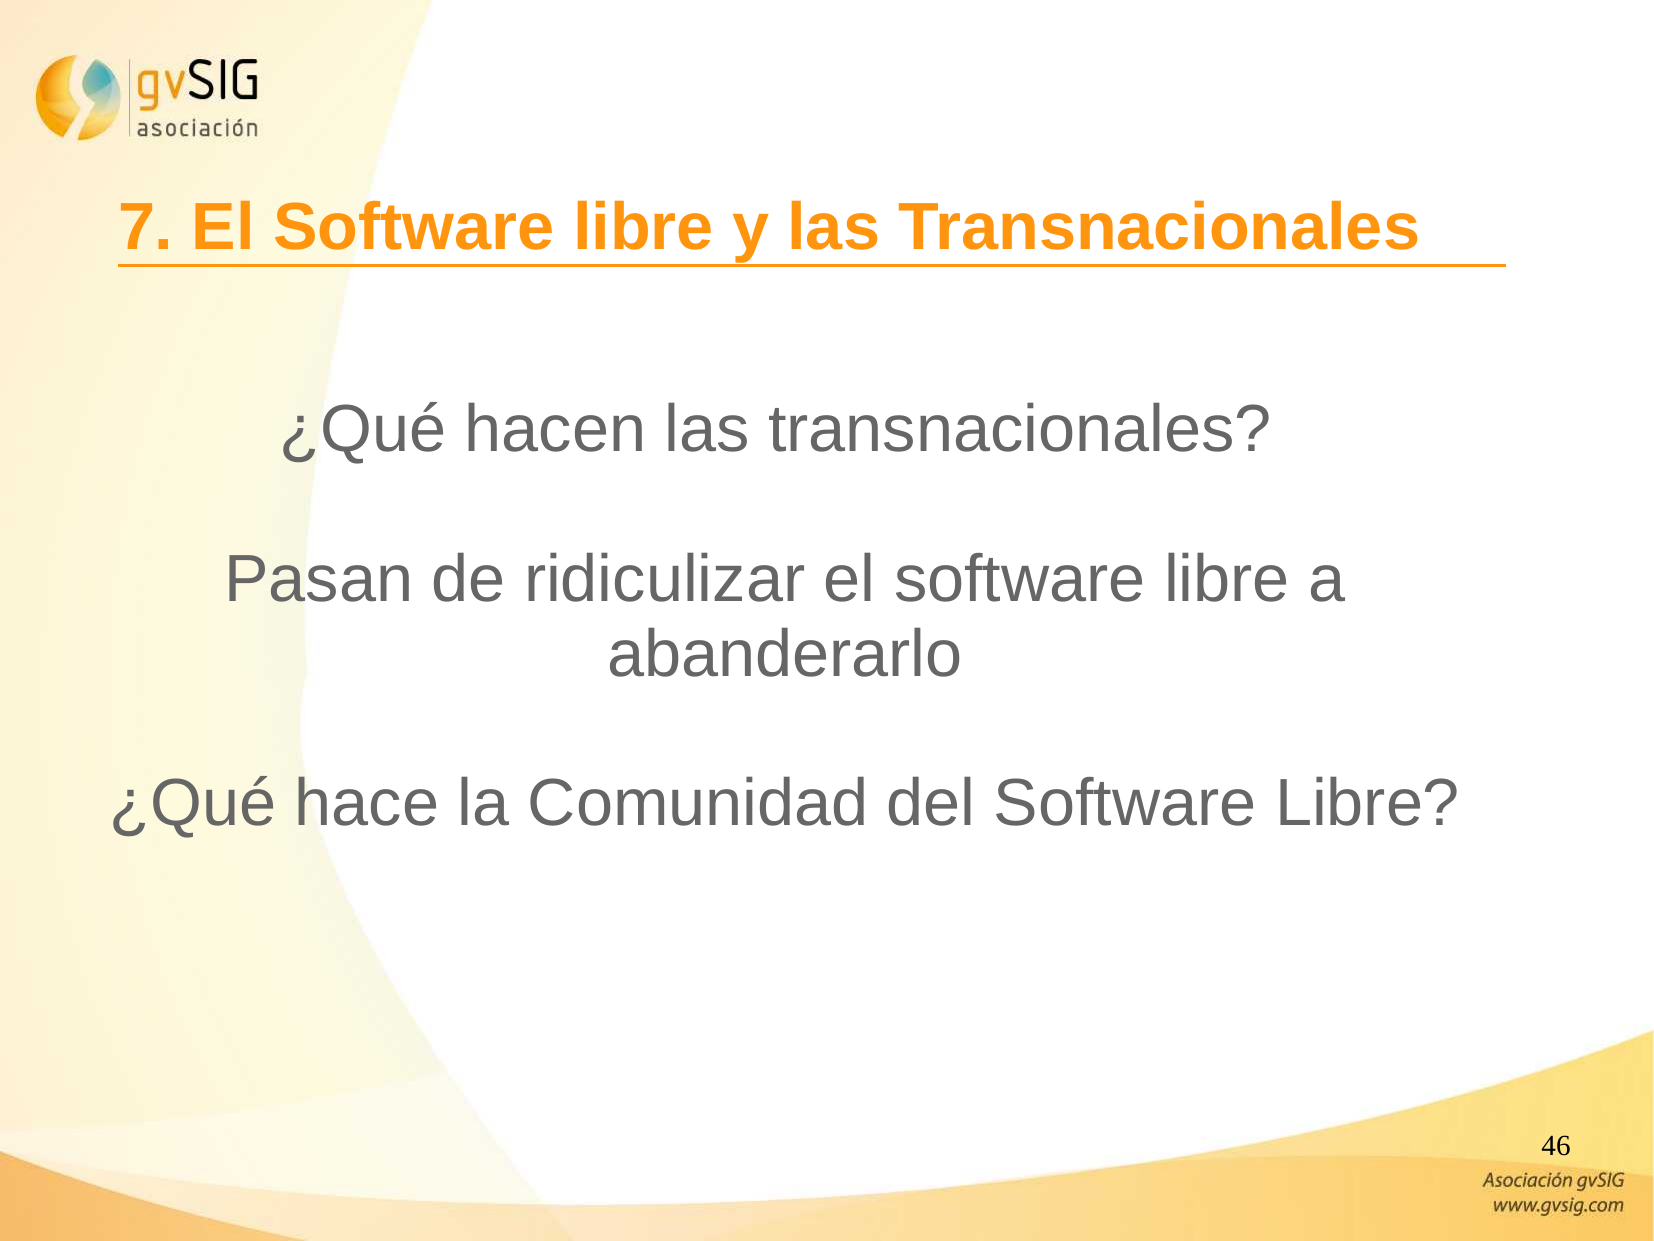

# 7. El Software libre y las Transnacionales
¿Qué hacen las transnacionales?
Pasan de ridiculizar el software libre a abanderarlo
¿Qué hace la Comunidad del Software Libre?
46